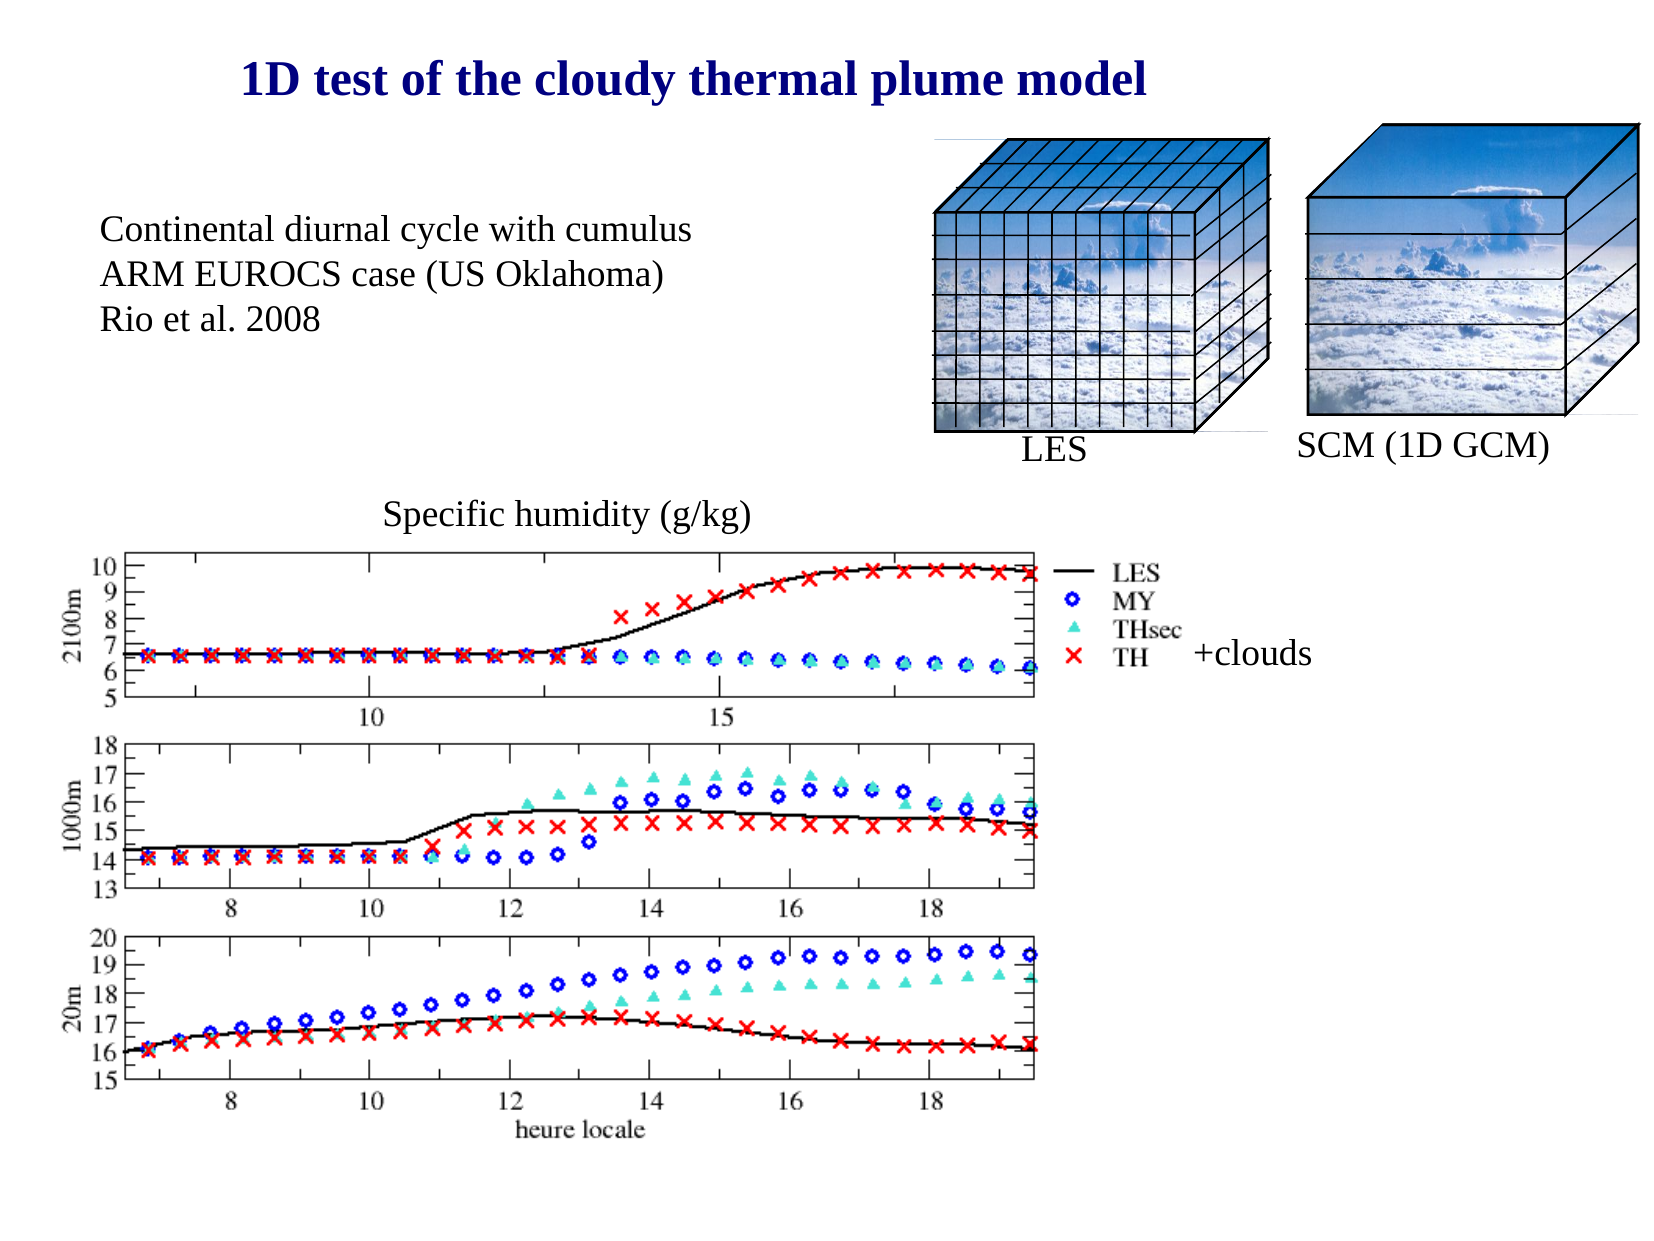

1D test of the cloudy thermal plume model
Continental diurnal cycle with cumulus
ARM EUROCS case (US Oklahoma)
Rio et al. 2008
SCM (1D GCM)
LES
Specific humidity (g/kg)
+clouds